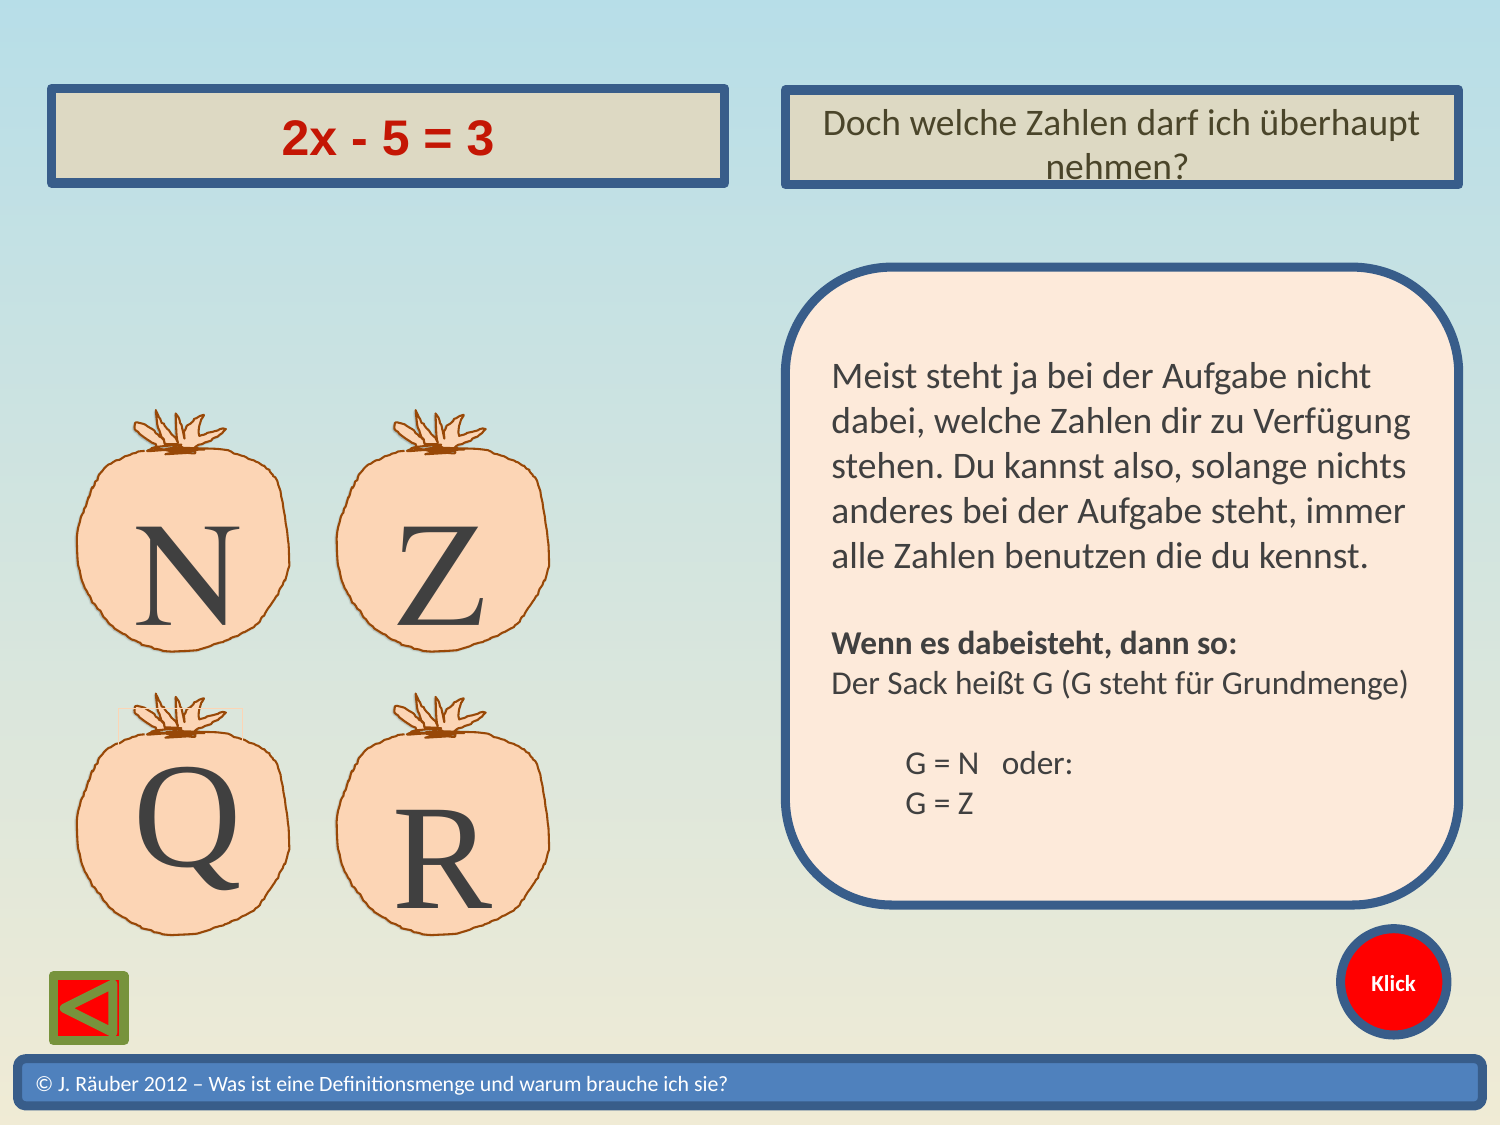

2x - 5 = 3
Doch welche Zahlen darf ich überhaupt nehmen?
Meist steht ja bei der Aufgabe nicht dabei, welche Zahlen dir zu Verfügung stehen. Du kannst also, solange nichts anderes bei der Aufgabe steht, immer alle Zahlen benutzen die du kennst.
Wenn es dabeisteht, dann so:
Der Sack heißt G (G steht für Grundmenge)
	G = N oder:
	G = Z
N
Z
Q
R
Klick
© J. Räuber 2012 – Was ist eine Definitionsmenge und warum brauche ich sie?